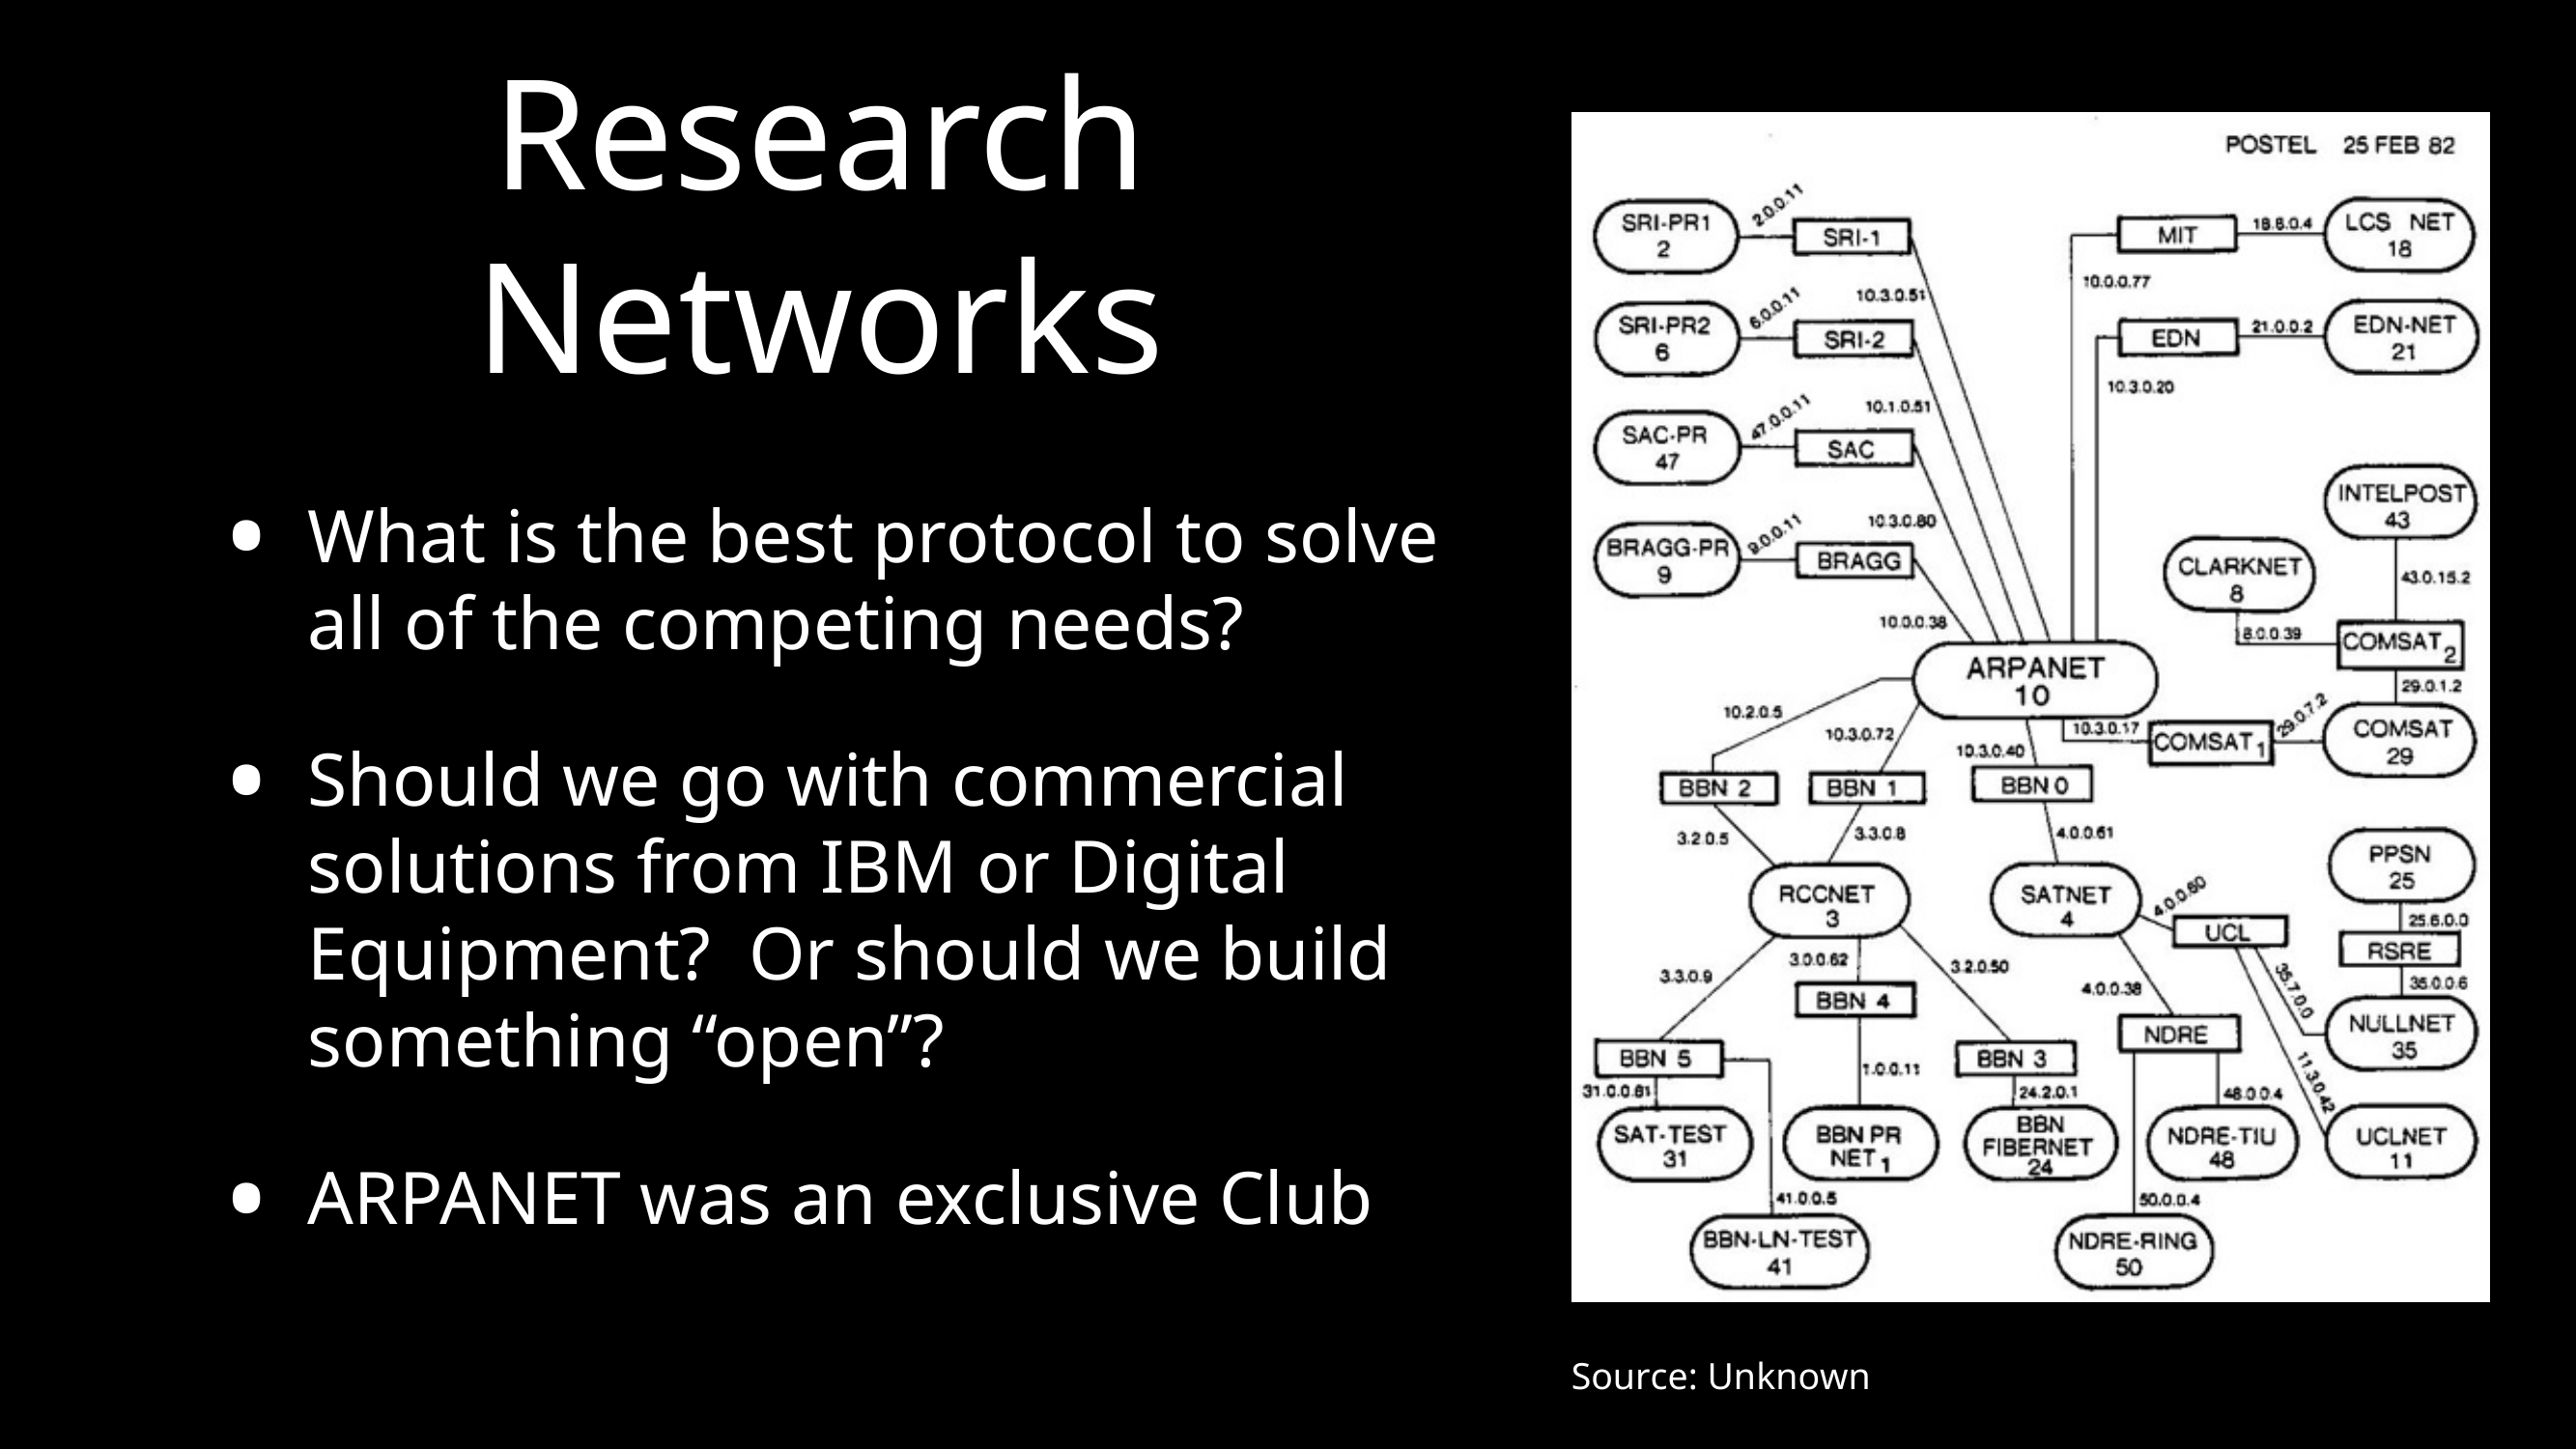

# Research Networks
What is the best protocol to solve all of the competing needs?
Should we go with commercial solutions from IBM or Digital Equipment? Or should we build something “open”?
ARPANET was an exclusive Club
Source: Unknown